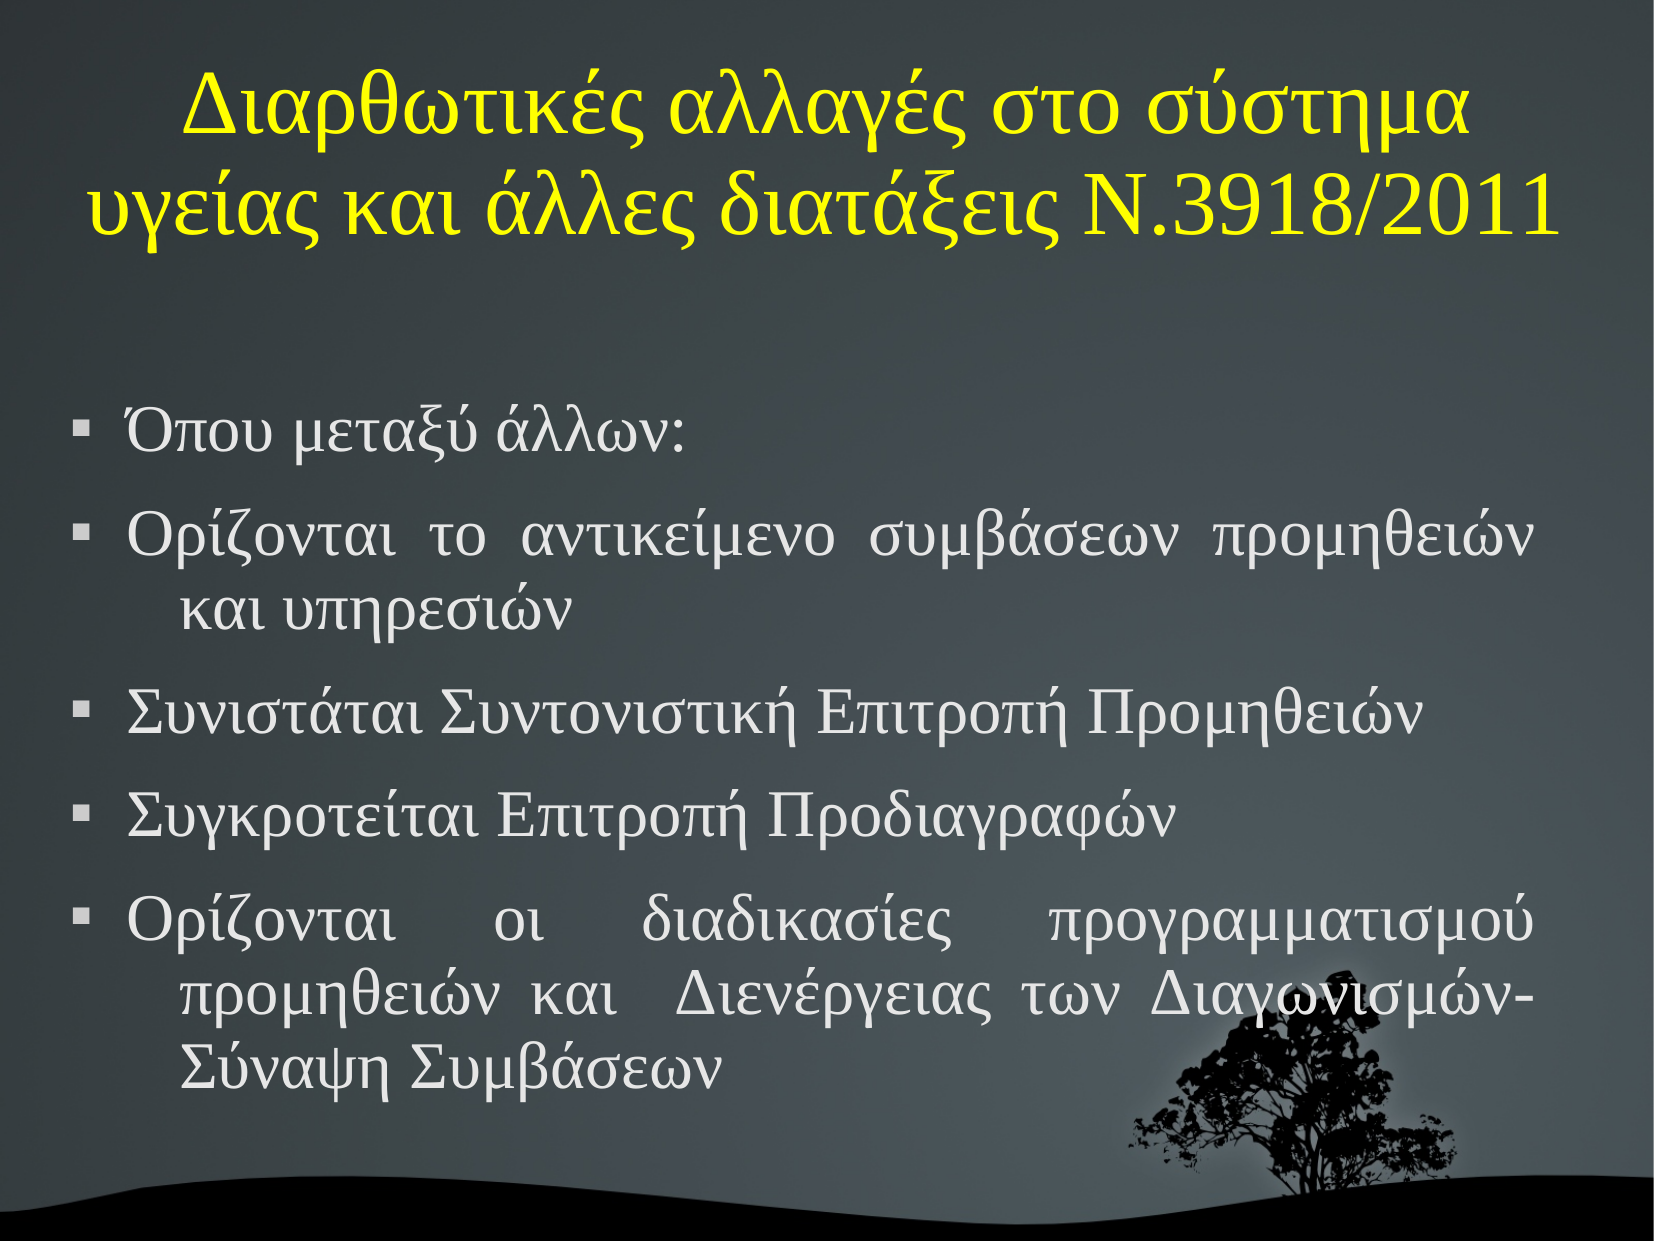

# Διαρθωτικές αλλαγές στο σύστημα υγείας και άλλες διατάξεις Ν.3918/2011
Όπου μεταξύ άλλων:
Ορίζονται το αντικείμενο συμβάσεων προμηθειών και υπηρεσιών
Συνιστάται Συντονιστική Επιτροπή Προμηθειών
Συγκροτείται Επιτροπή Προδιαγραφών
Ορίζονται οι διαδικασίες προγραμματισμού προμηθειών και Διενέργειας των Διαγωνισμών-Σύναψη Συμβάσεων